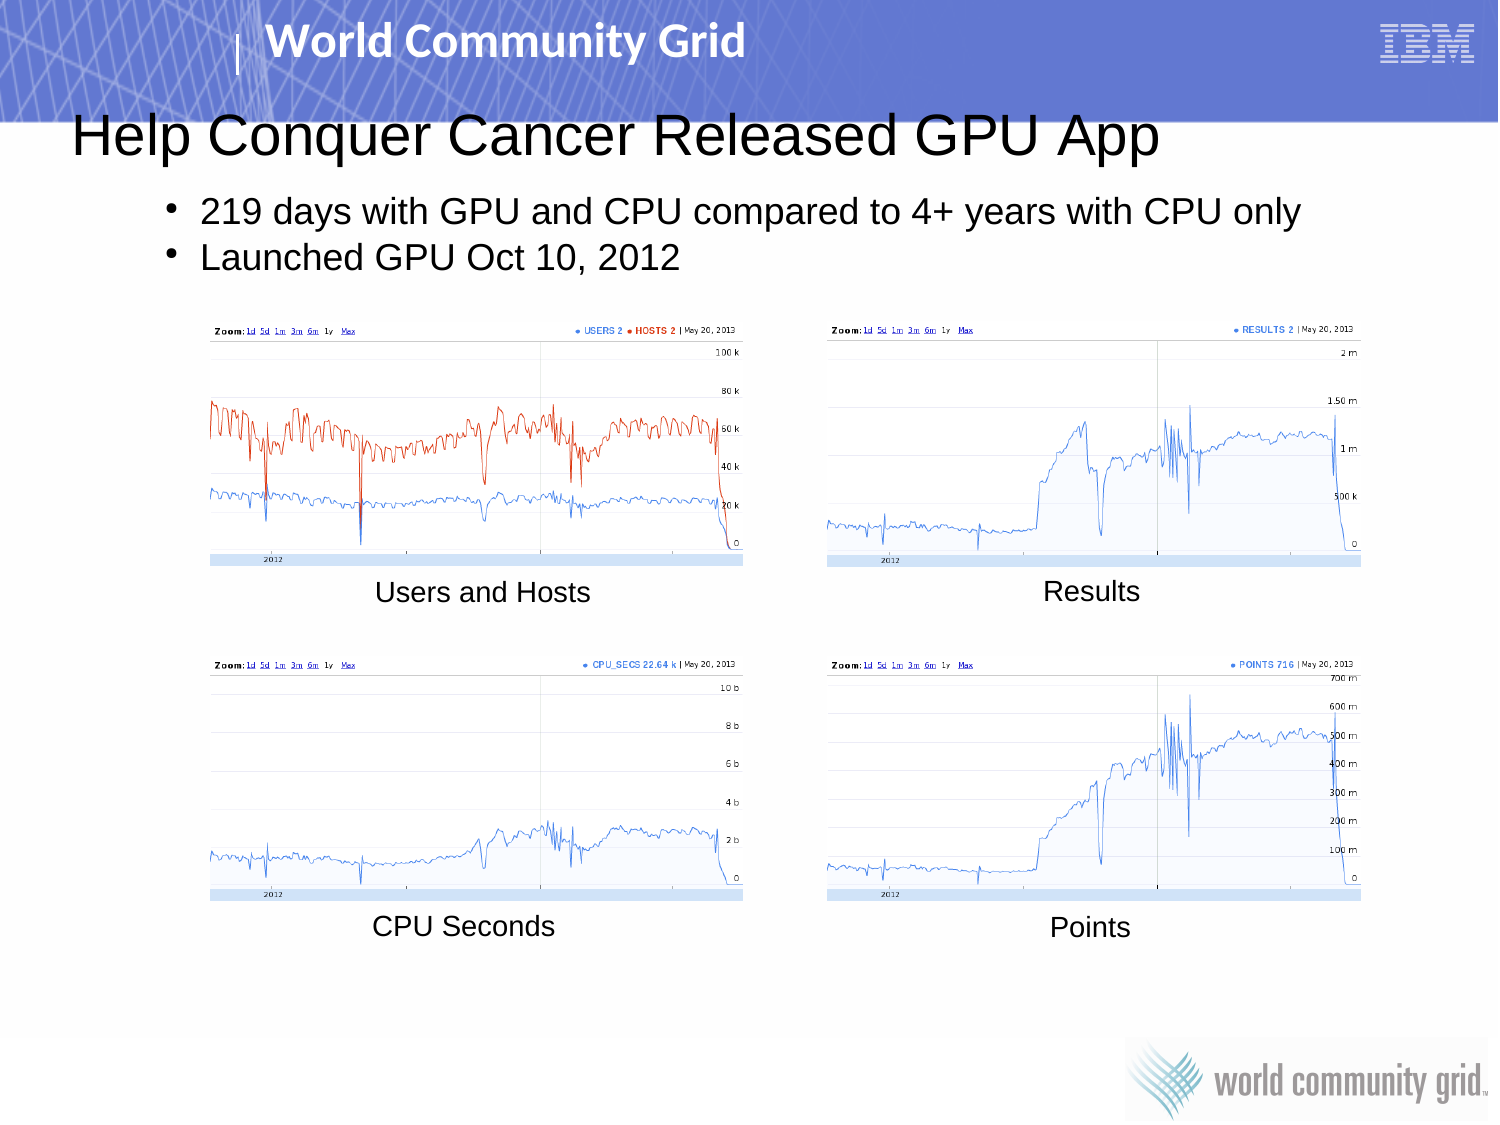

# Help Conquer Cancer Released GPU App
219 days with GPU and CPU compared to 4+ years with CPU only
Launched GPU Oct 10, 2012
Results
Users and Hosts
CPU Seconds
Points